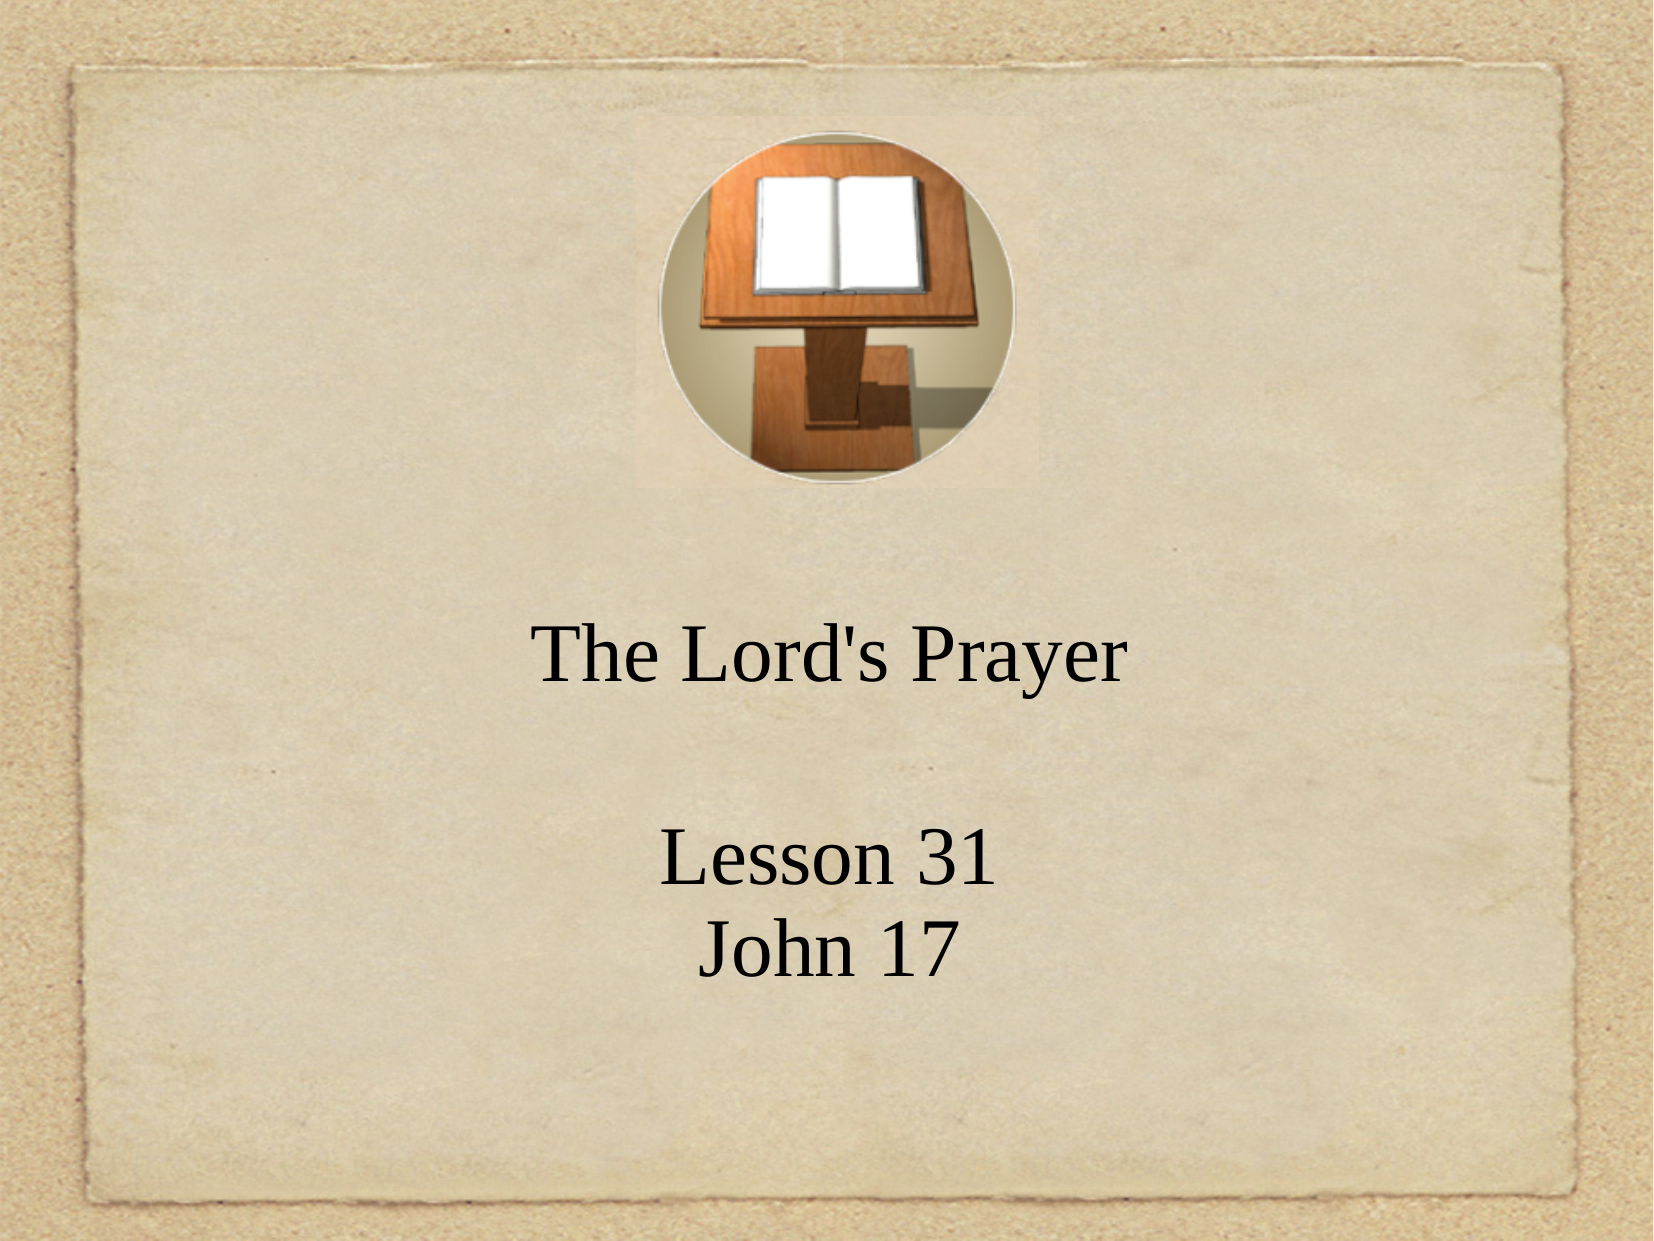

#
The Lord's Prayer
Lesson 31
John 17